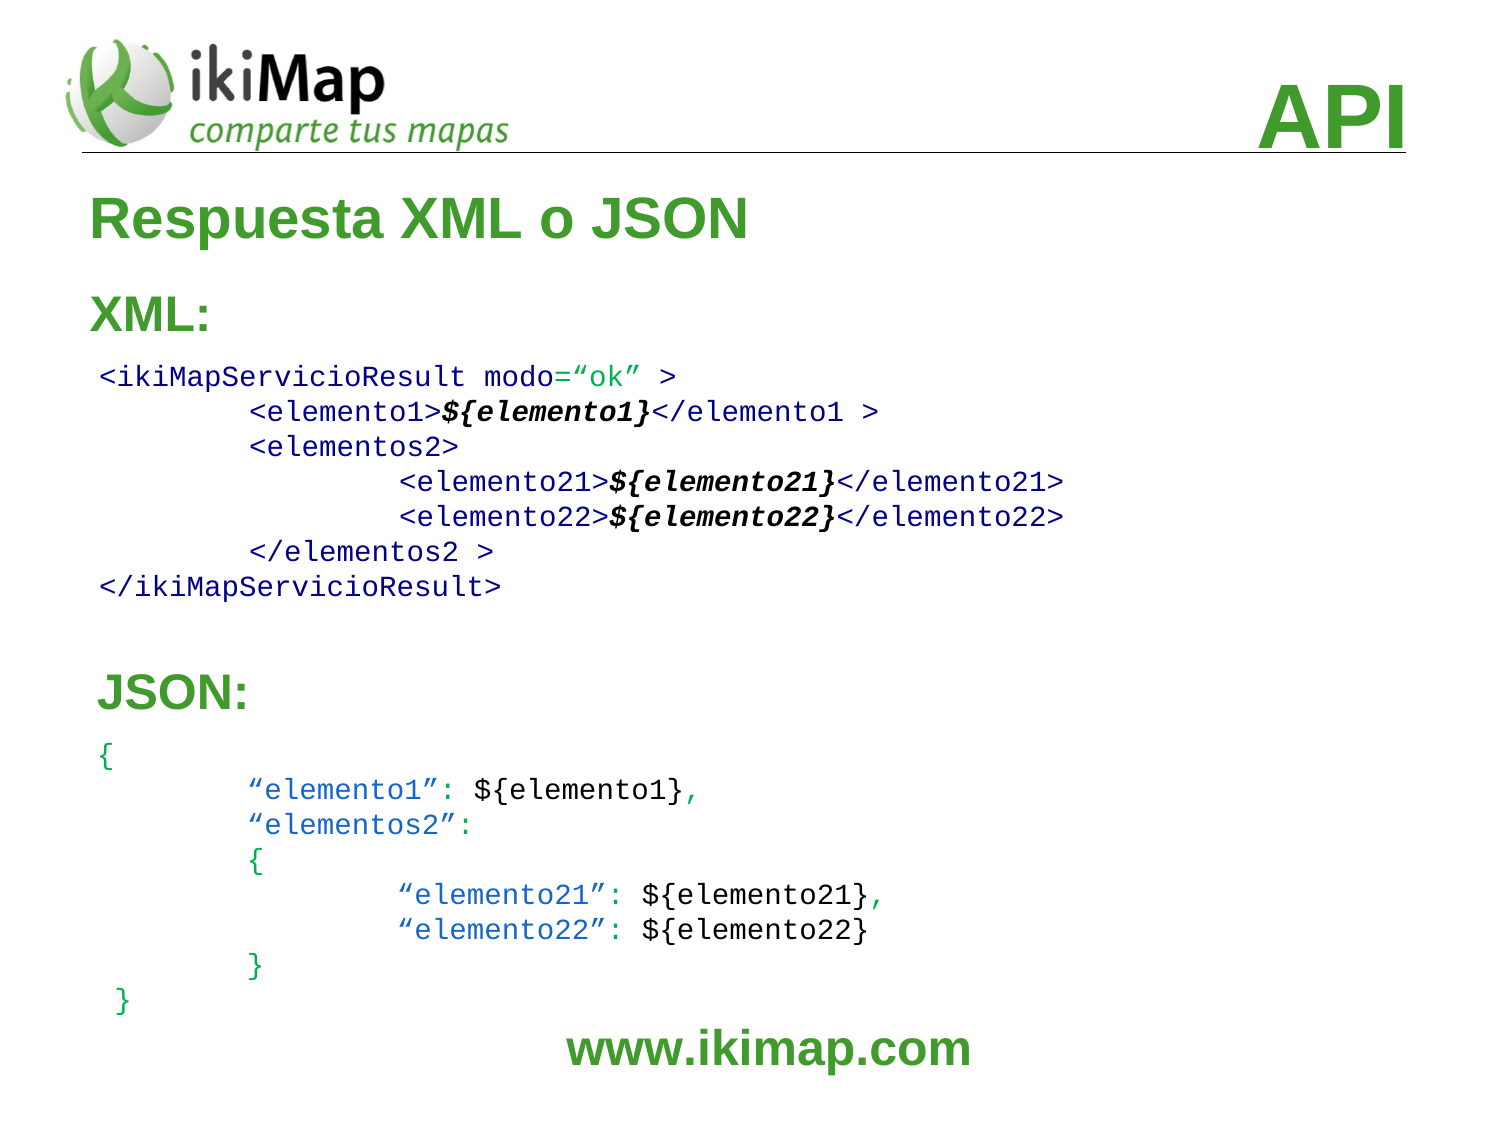

API
Respuesta XML o JSON
XML:
<ikiMapServicioResult modo=“ok” >
	<elemento1>${elemento1}</elemento1 >
	<elementos2>
		<elemento21>${elemento21}</elemento21>
		<elemento22>${elemento22}</elemento22>
	</elementos2 >
</ikiMapServicioResult>
JSON:
{
	“elemento1”: ${elemento1},
	“elementos2”:
	{
		“elemento21”: ${elemento21},
		“elemento22”: ${elemento22}
	}
 }
www.ikimap.com